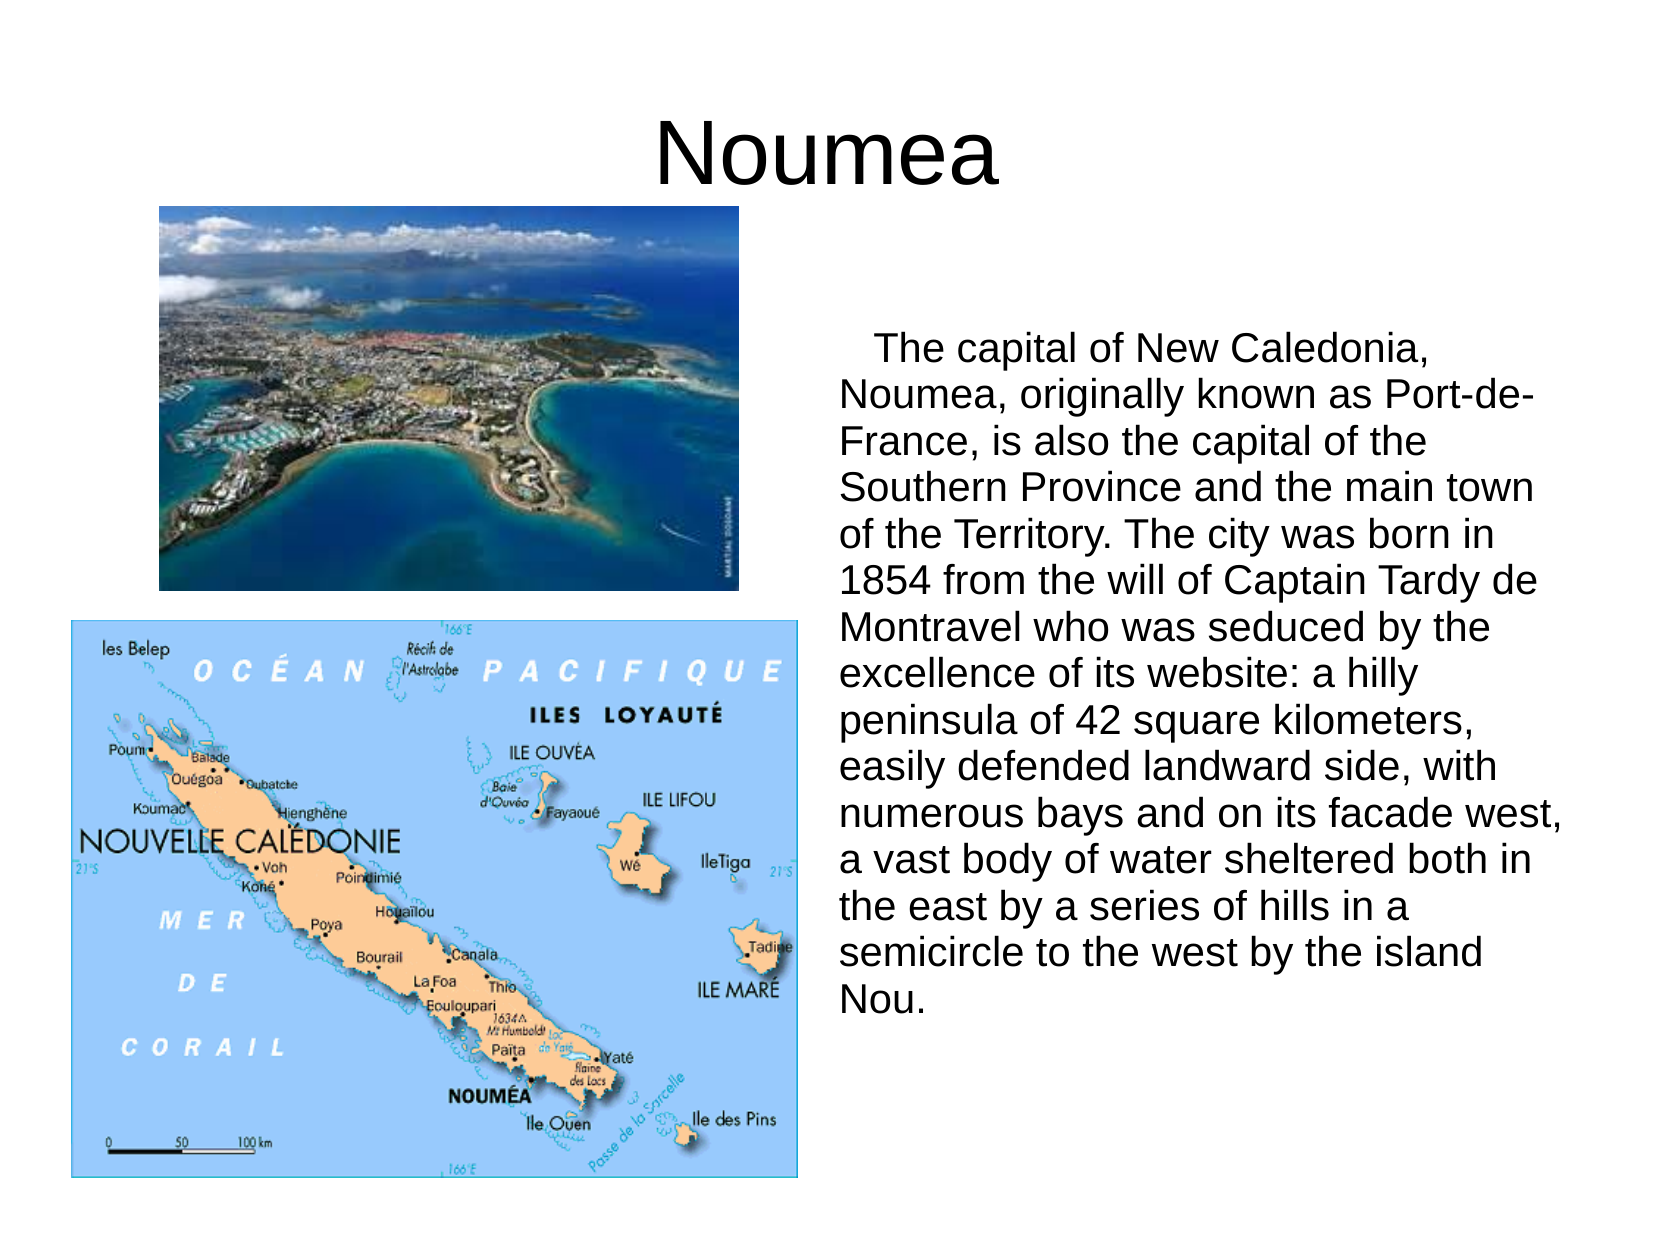

# Noumea
 The capital of New Caledonia, Noumea, originally known as Port-de-France, is also the capital of the Southern Province and the main town of the Territory. The city was born in 1854 from the will of Captain Tardy de Montravel who was seduced by the excellence of its website: a hilly peninsula of 42 square kilometers, easily defended landward side, with numerous bays and on its facade west, a vast body of water sheltered both in the east by a series of hills in a semicircle to the west by the island Nou.